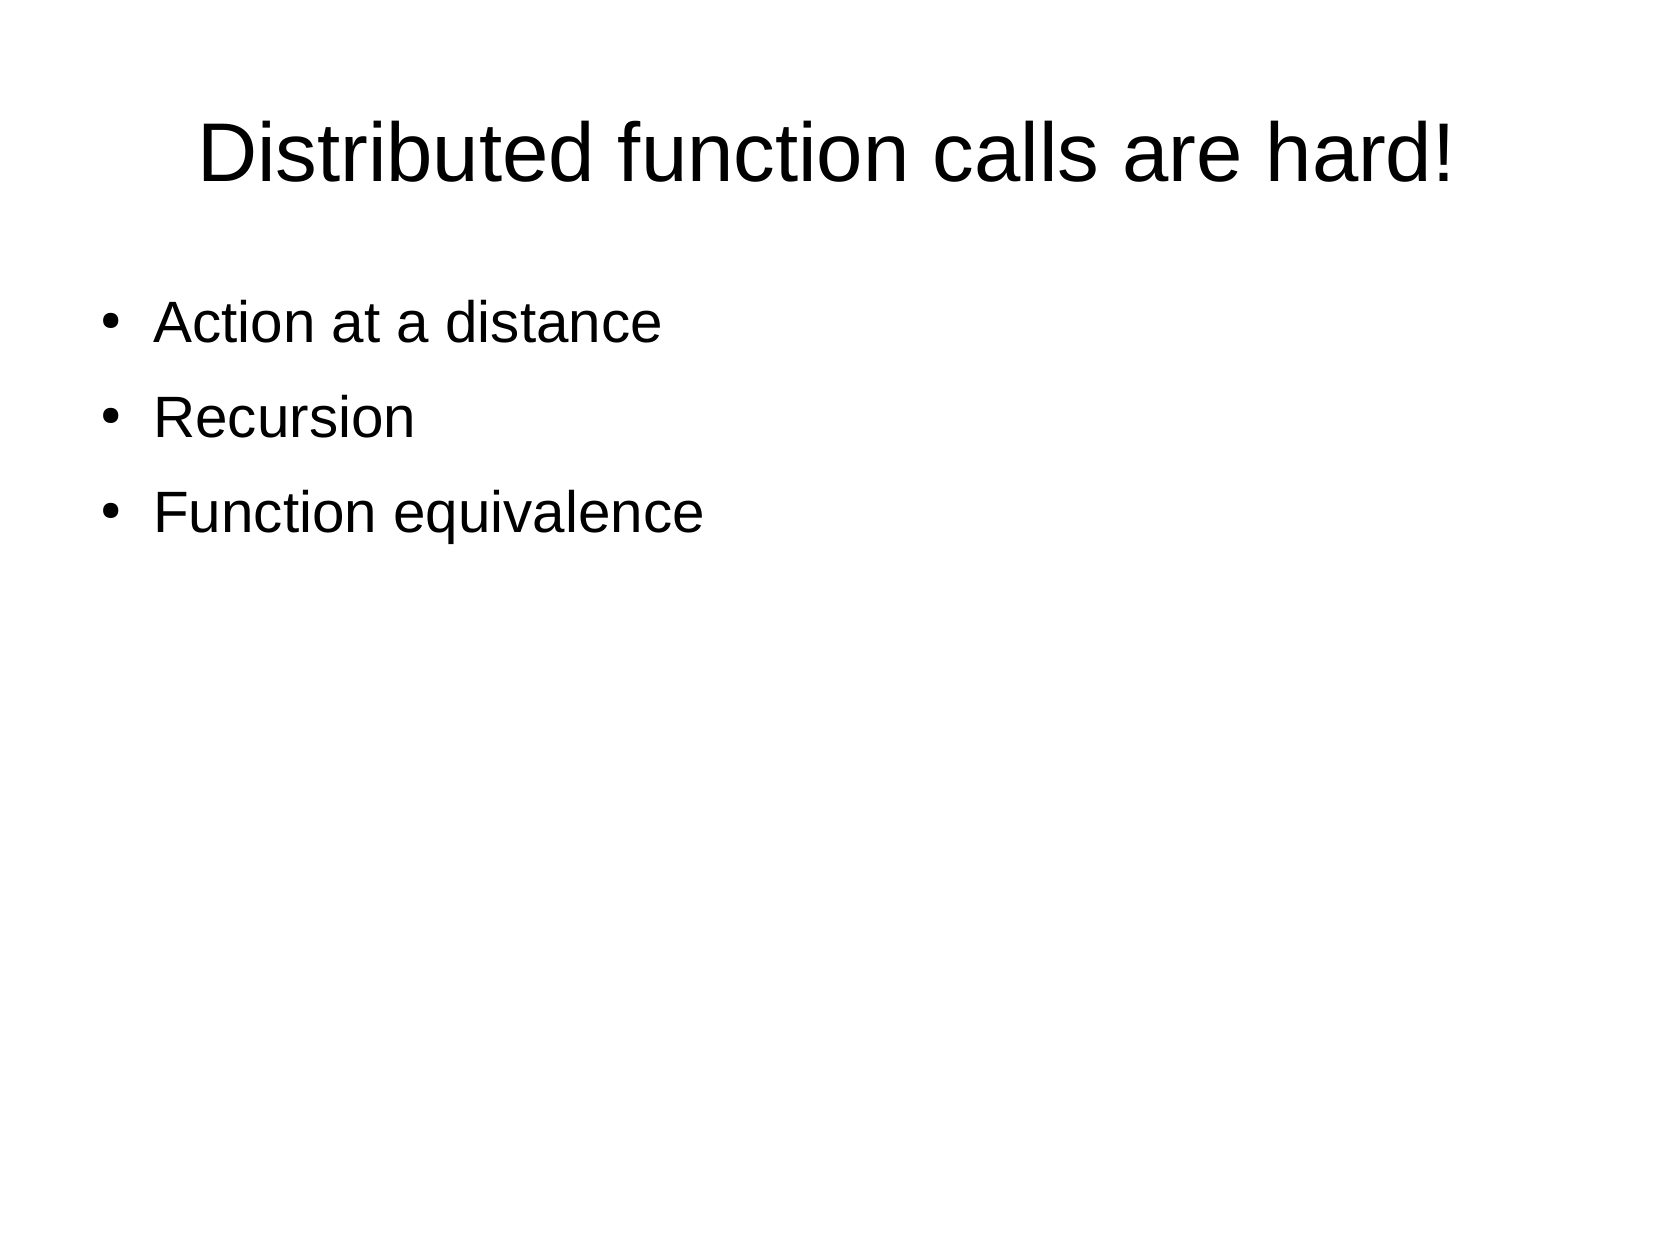

# Distributed function calls are hard!
Action at a distance
Recursion
Function equivalence